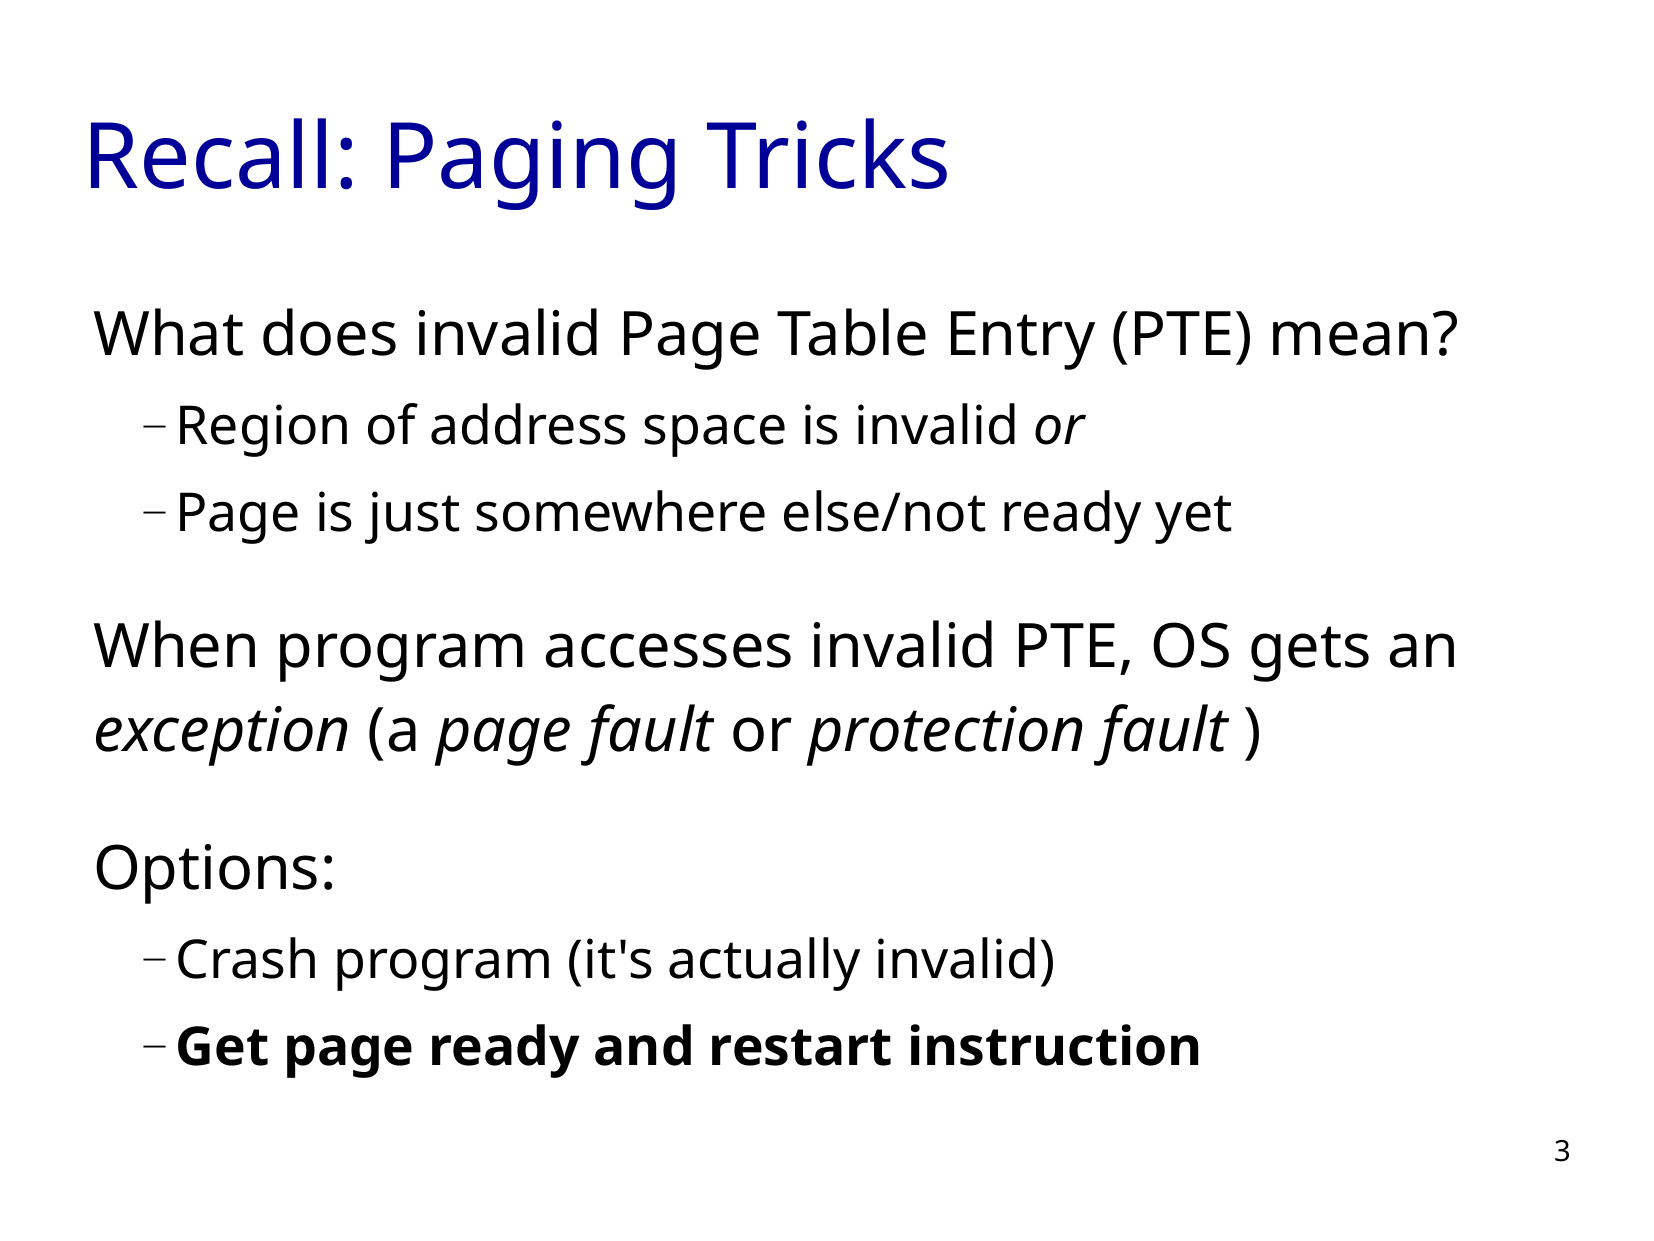

# Recall: Paging Tricks
What does invalid Page Table Entry (PTE) mean?
Region of address space is invalid or
Page is just somewhere else/not ready yet
When program accesses invalid PTE, OS gets an exception (a page fault or protection fault )
Options:
Crash program (it's actually invalid)
Get page ready and restart instruction
3